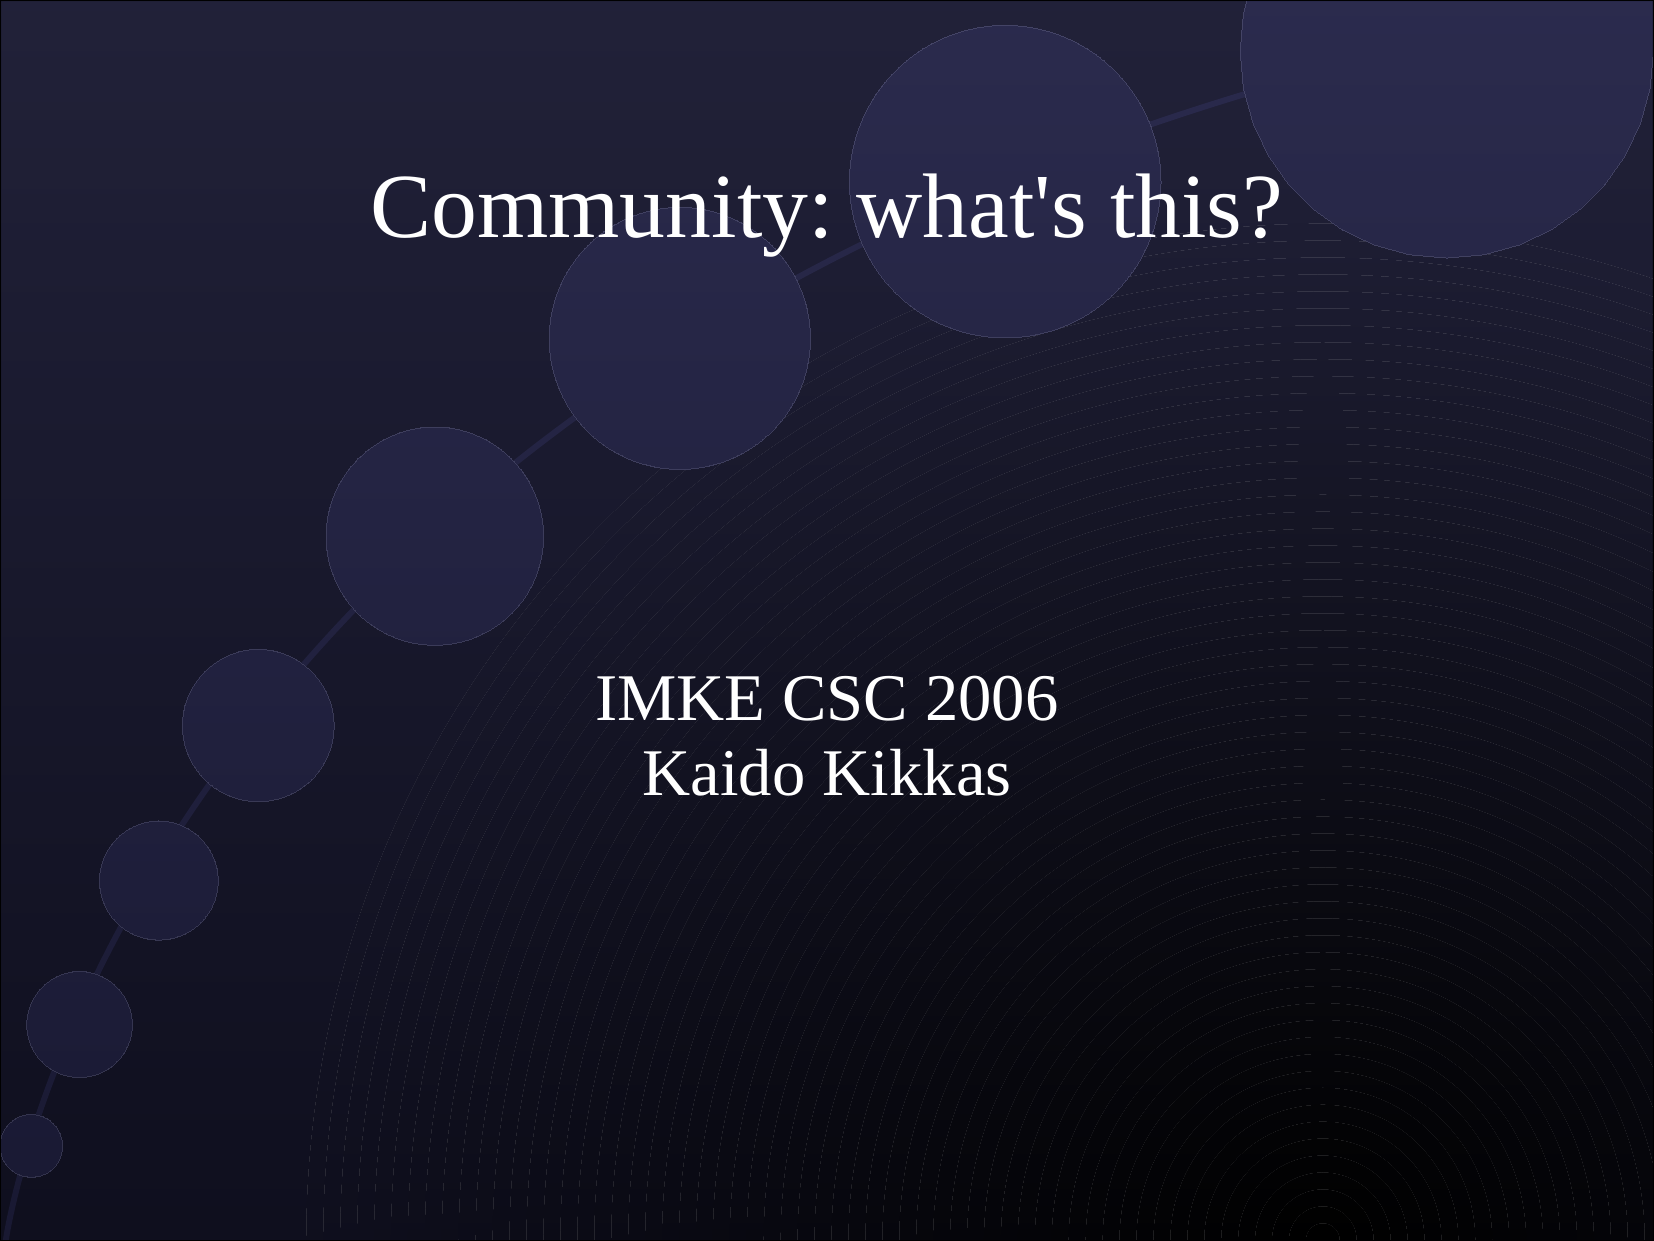

# Community: what's this?
IMKE CSC 2006
Kaido Kikkas